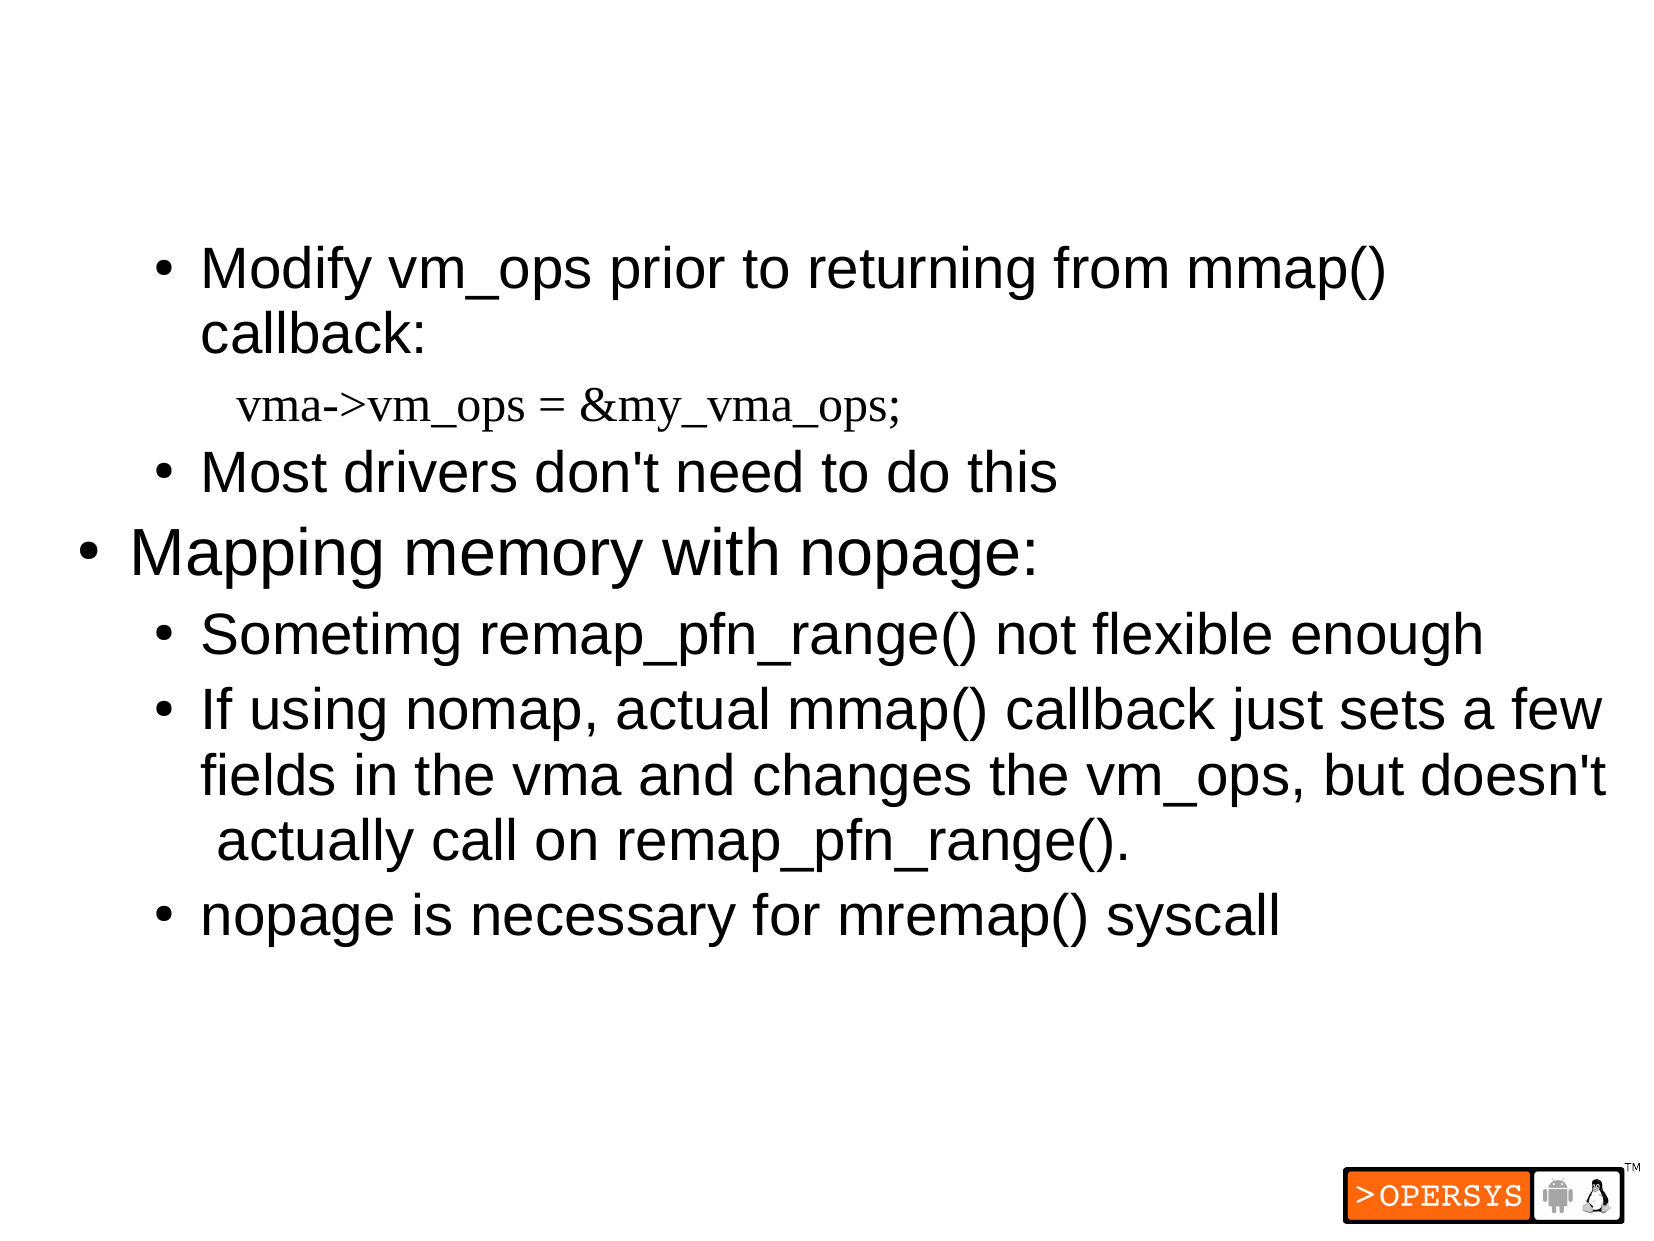

# Modify vm_ops prior to returning from mmap() callback:
vma->vm_ops = &my_vma_ops;
Most drivers don't need to do this
Mapping memory with nopage:
Sometimg remap_pfn_range() not flexible enough
If using nomap, actual mmap() callback just sets a few fields in the vma and changes the vm_ops, but doesn't actually call on remap_pfn_range().
nopage is necessary for mremap() syscall